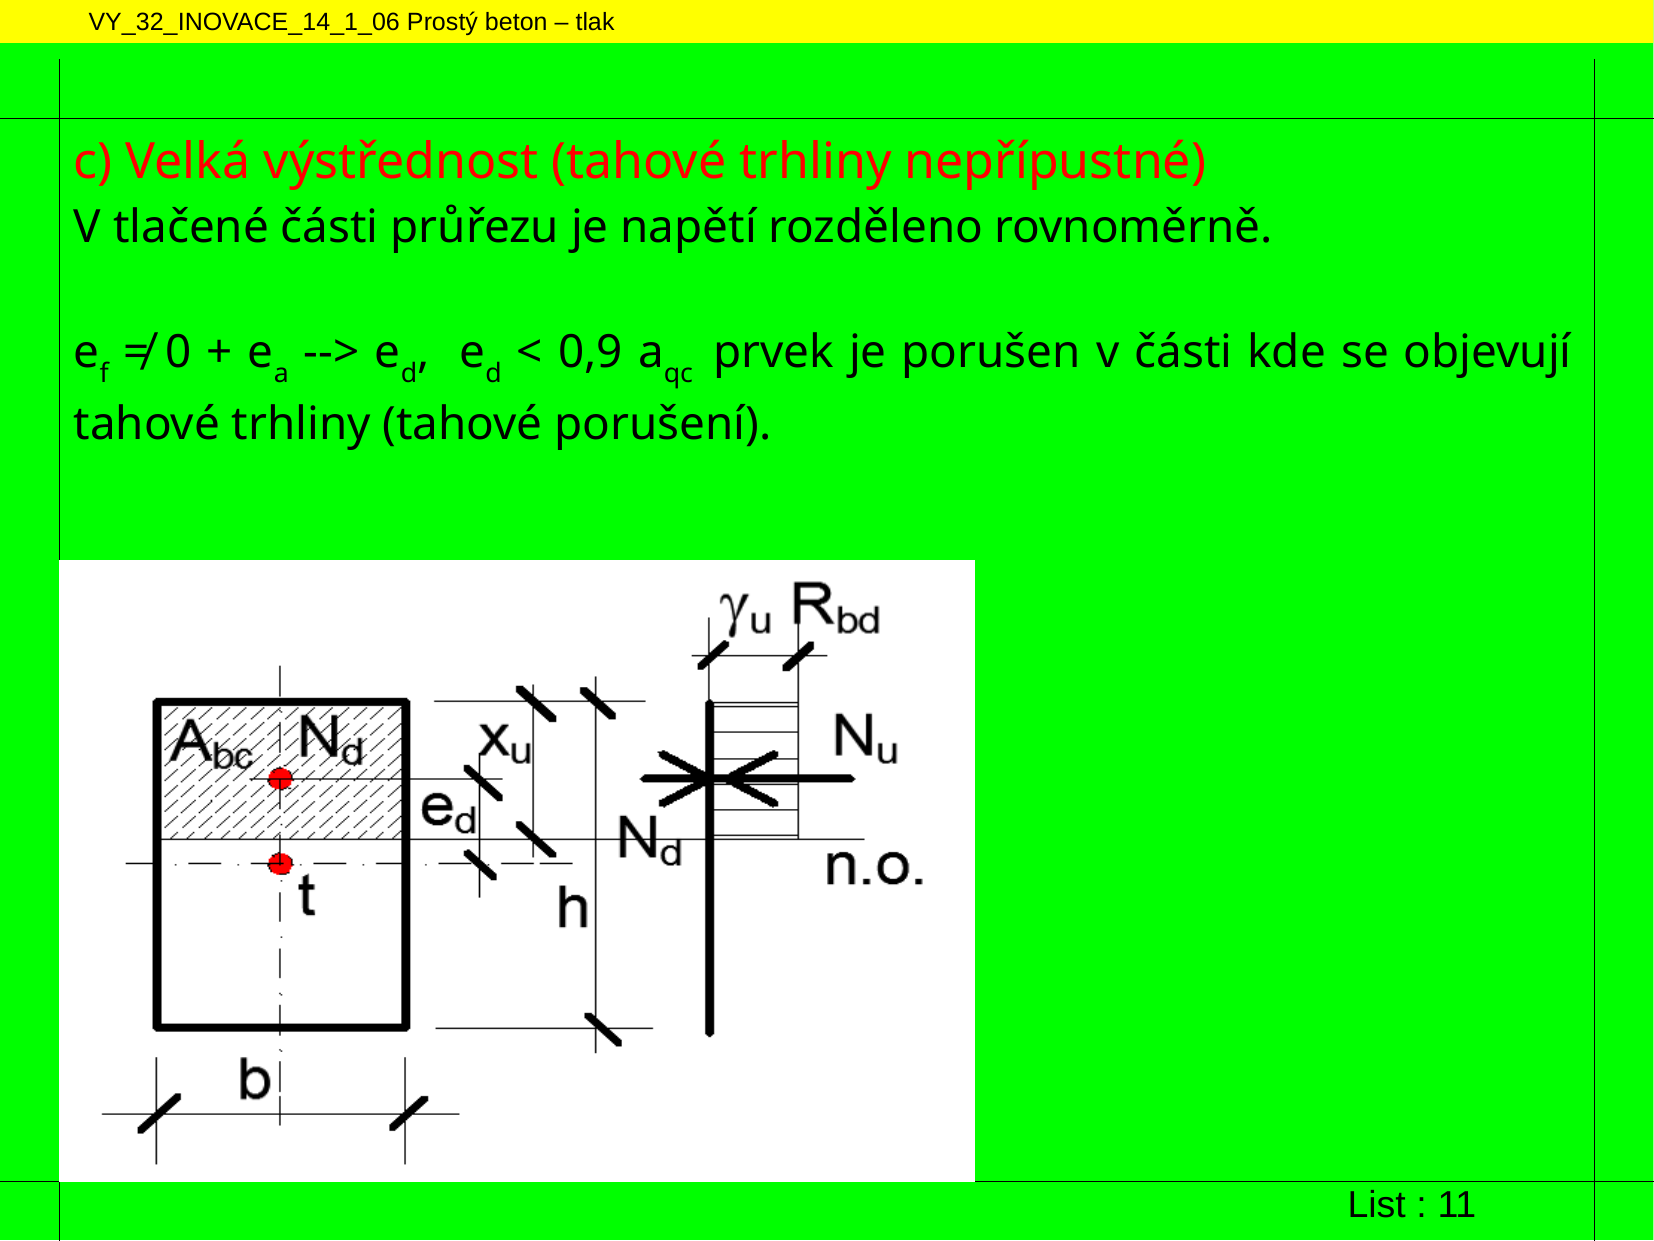

VY_32_INOVACE_14_1_06 Prostý beton – tlak
c) Velká výstřednost (tahové trhliny nepřípustné)
V tlačené části průřezu je napětí rozděleno rovnoměrně.
ef ≠ 0 + ea --> ed, ed < 0,9 aqc prvek je porušen v části kde se objevují tahové trhliny (tahové porušení).
List :